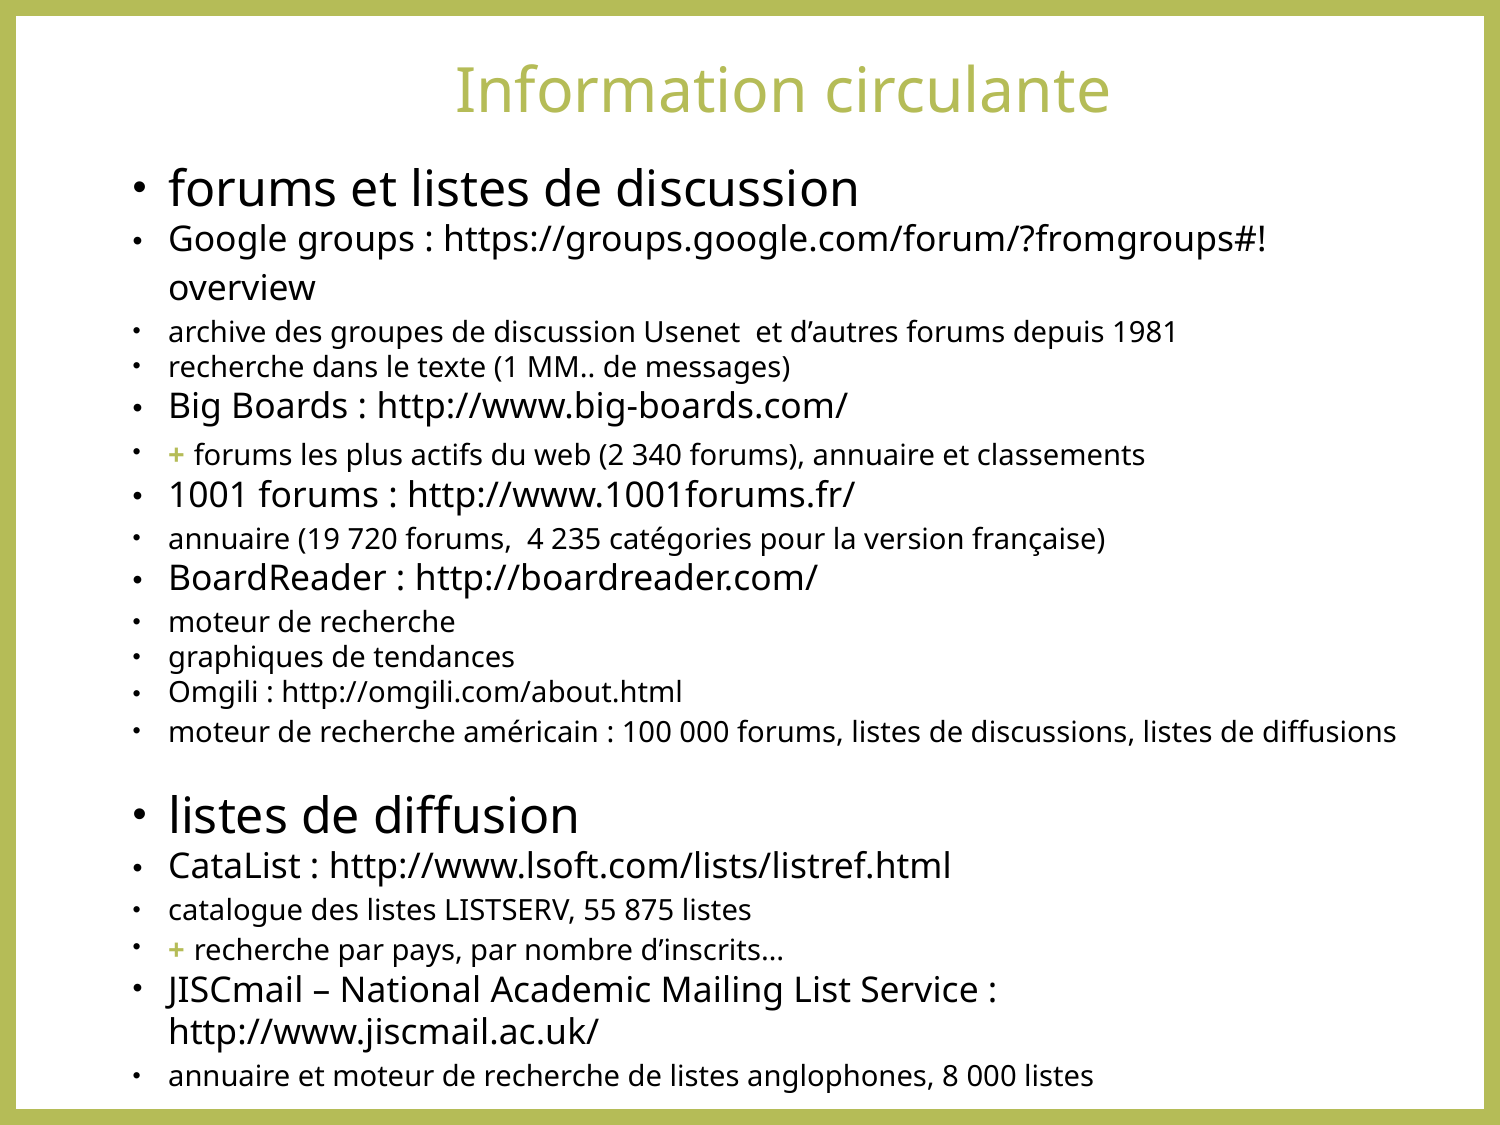

Information circulante
forums et listes de discussion
Google groups : https://groups.google.com/forum/?fromgroups#!overview
archive des groupes de discussion Usenet et d’autres forums depuis 1981
recherche dans le texte (1 MM.. de messages)
Big Boards : http://www.big-boards.com/
+ forums les plus actifs du web (2 340 forums), annuaire et classements
1001 forums : http://www.1001forums.fr/
annuaire (19 720 forums, 4 235 catégories pour la version française)
BoardReader : http://boardreader.com/
moteur de recherche
graphiques de tendances
Omgili : http://omgili.com/about.html
moteur de recherche américain : 100 000 forums, listes de discussions, listes de diffusions
listes de diffusion
CataList : http://www.lsoft.com/lists/listref.html
catalogue des listes LISTSERV, 55 875 listes
+ recherche par pays, par nombre d’inscrits…
JISCmail – National Academic Mailing List Service : http://www.jiscmail.ac.uk/
annuaire et moteur de recherche de listes anglophones, 8 000 listes